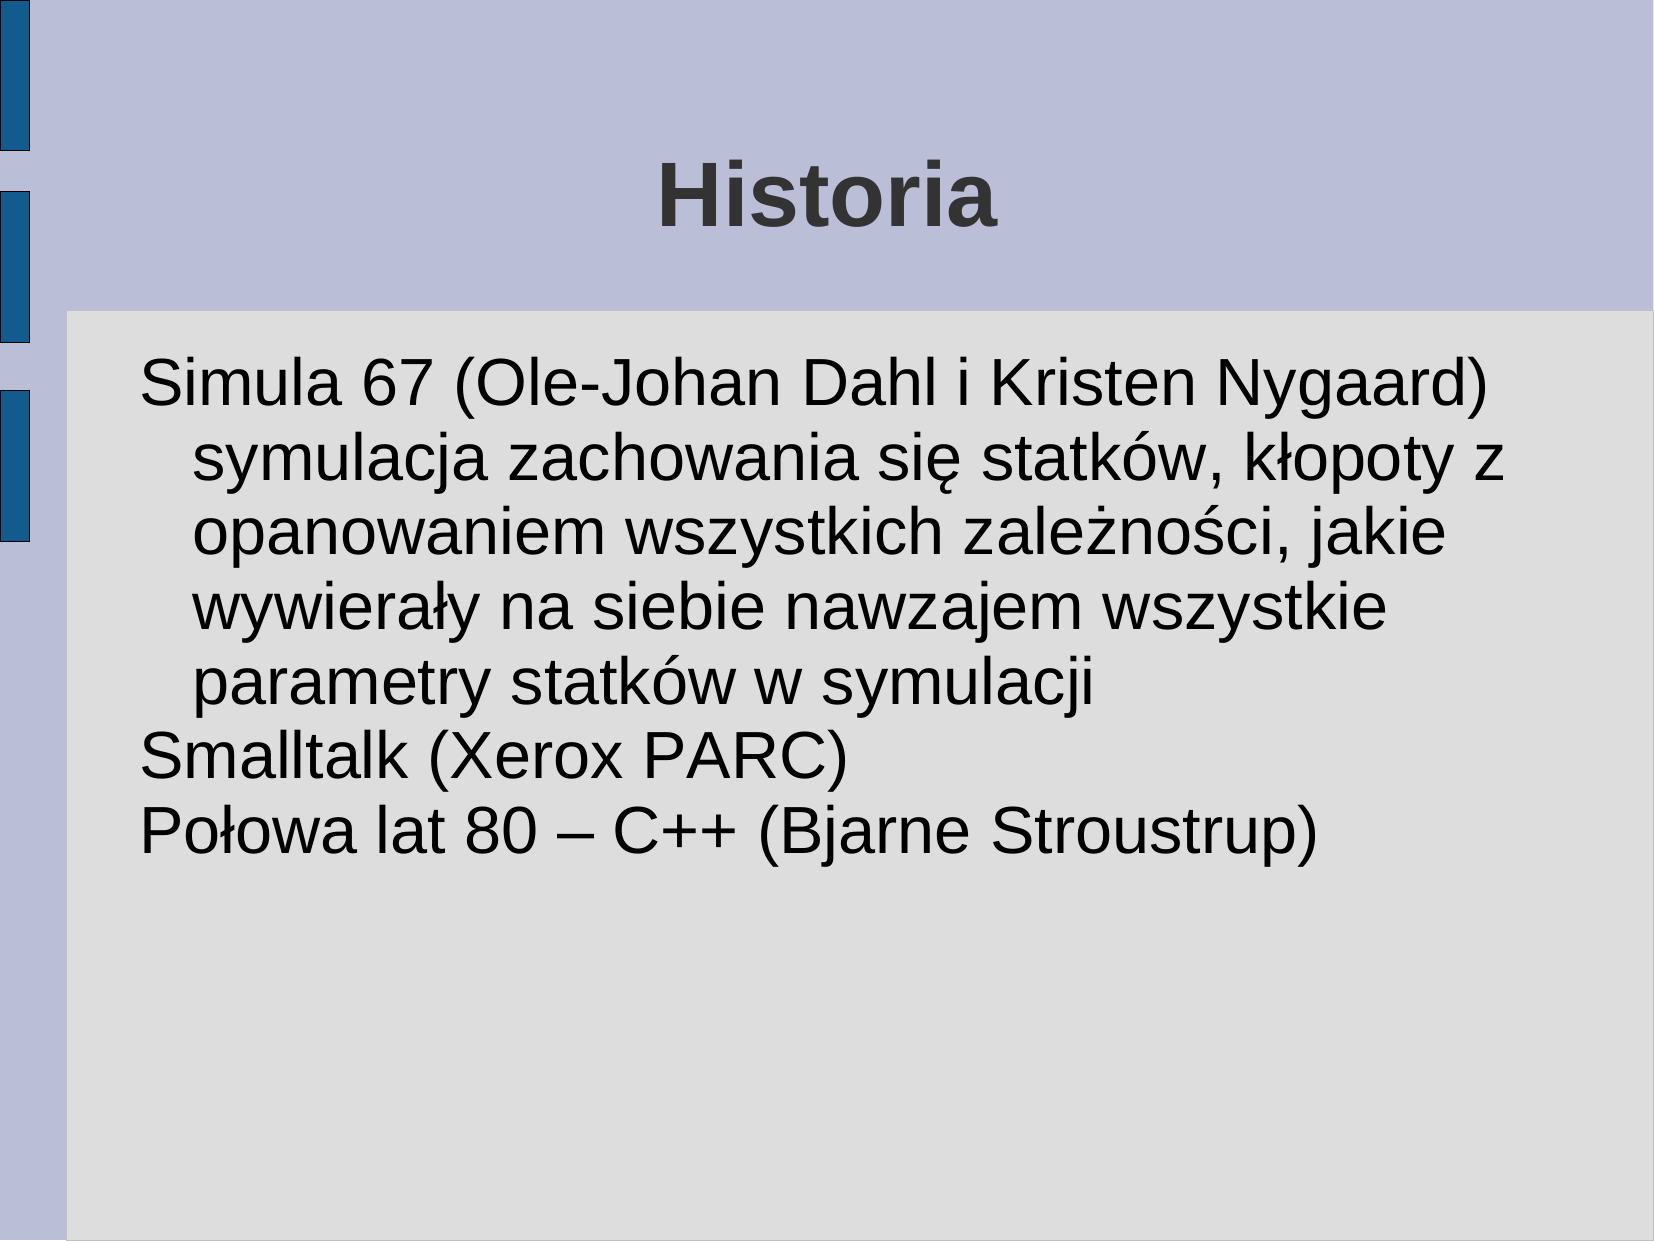

# Historia
Simula 67 (Ole-Johan Dahl i Kristen Nygaard) symulacja zachowania się statków, kłopoty z opanowaniem wszystkich zależności, jakie wywierały na siebie nawzajem wszystkie parametry statków w symulacji
Smalltalk (Xerox PARC)
Połowa lat 80 – C++ (Bjarne Stroustrup)